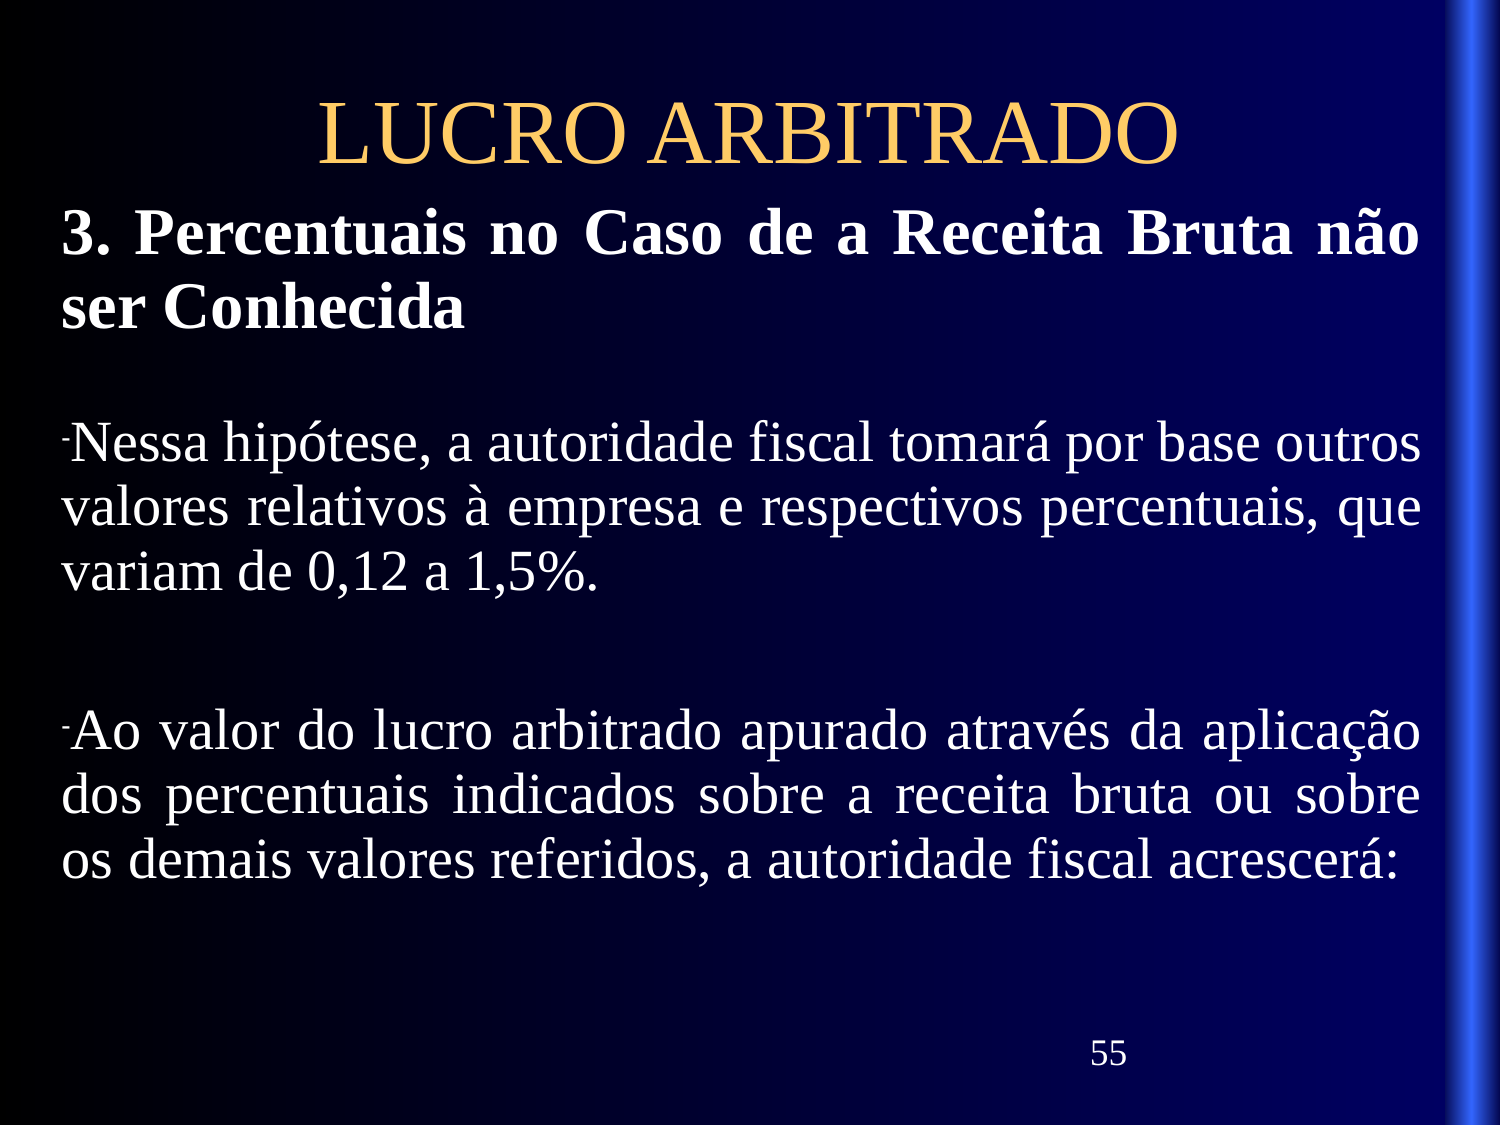

# LUCRO ARBITRADO
3. Percentuais no Caso de a Receita Bruta não ser Conhecida
Nessa hipótese, a autoridade fiscal tomará por base outros valores relativos à empresa e respectivos percentuais, que variam de 0,12 a 1,5%.
Ao valor do lucro arbitrado apurado através da aplicação dos percentuais indicados sobre a receita bruta ou sobre os demais valores referidos, a autoridade fiscal acrescerá: